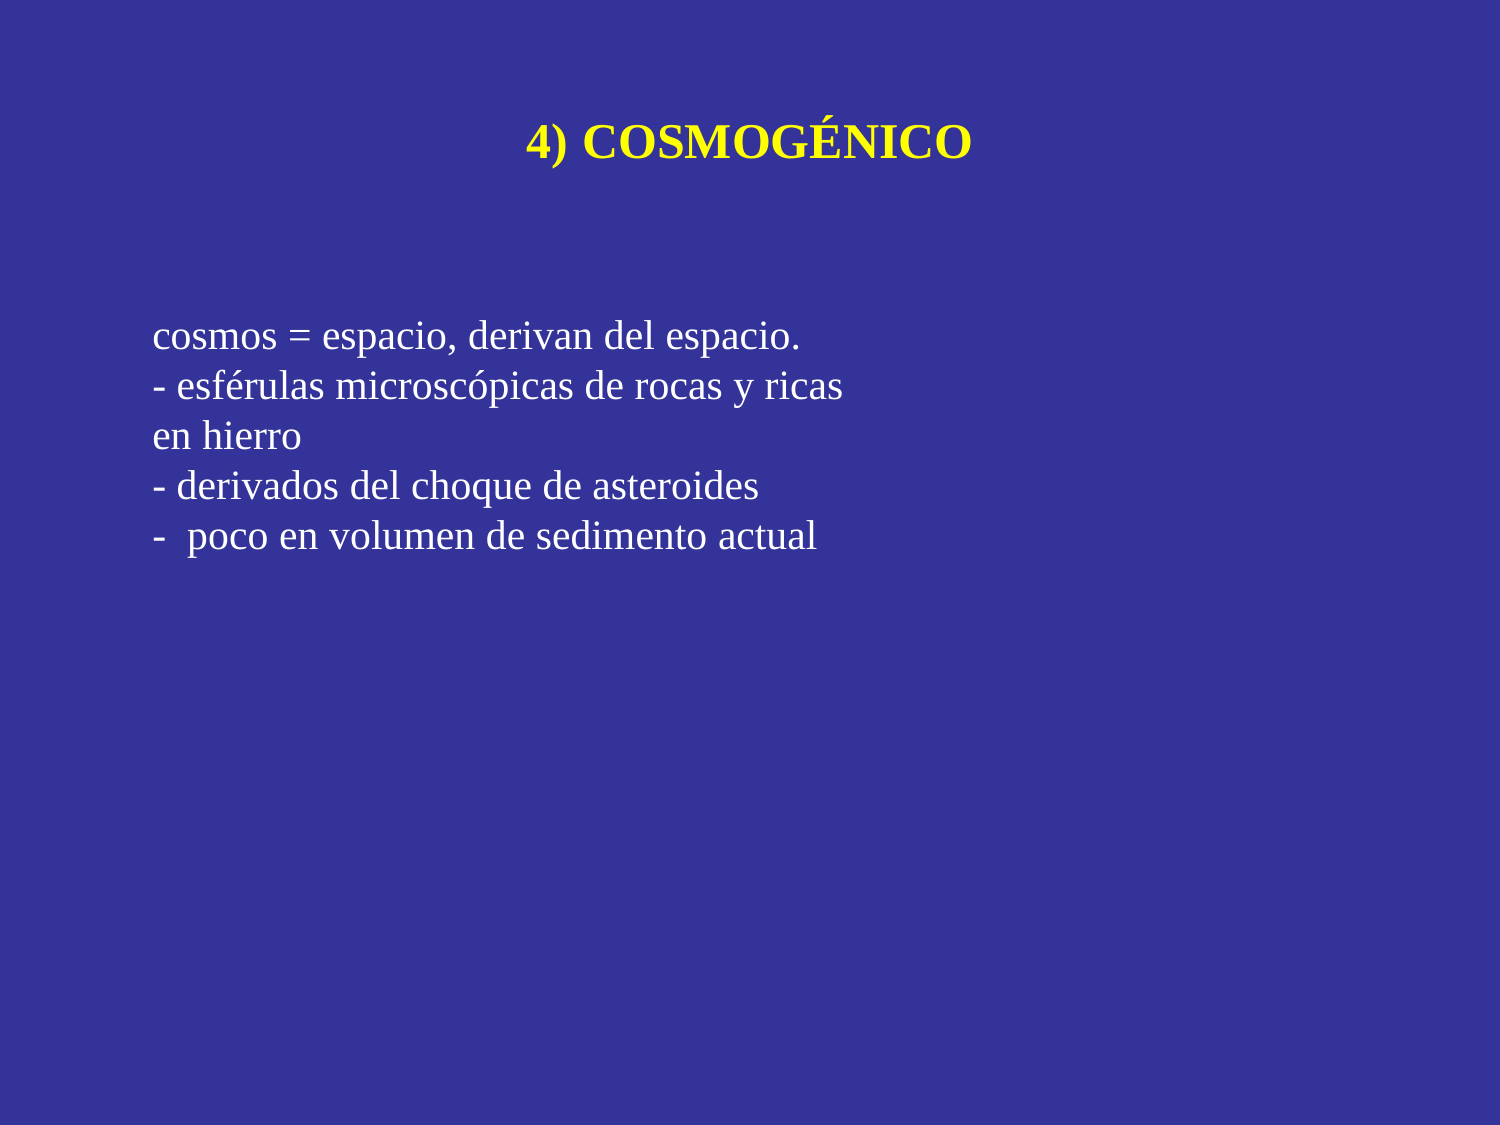

4) COSMOGÉNICO
cosmos = espacio, derivan del espacio.
- esférulas microscópicas de rocas y ricas en hierro
- derivados del choque de asteroides
- poco en volumen de sedimento actual